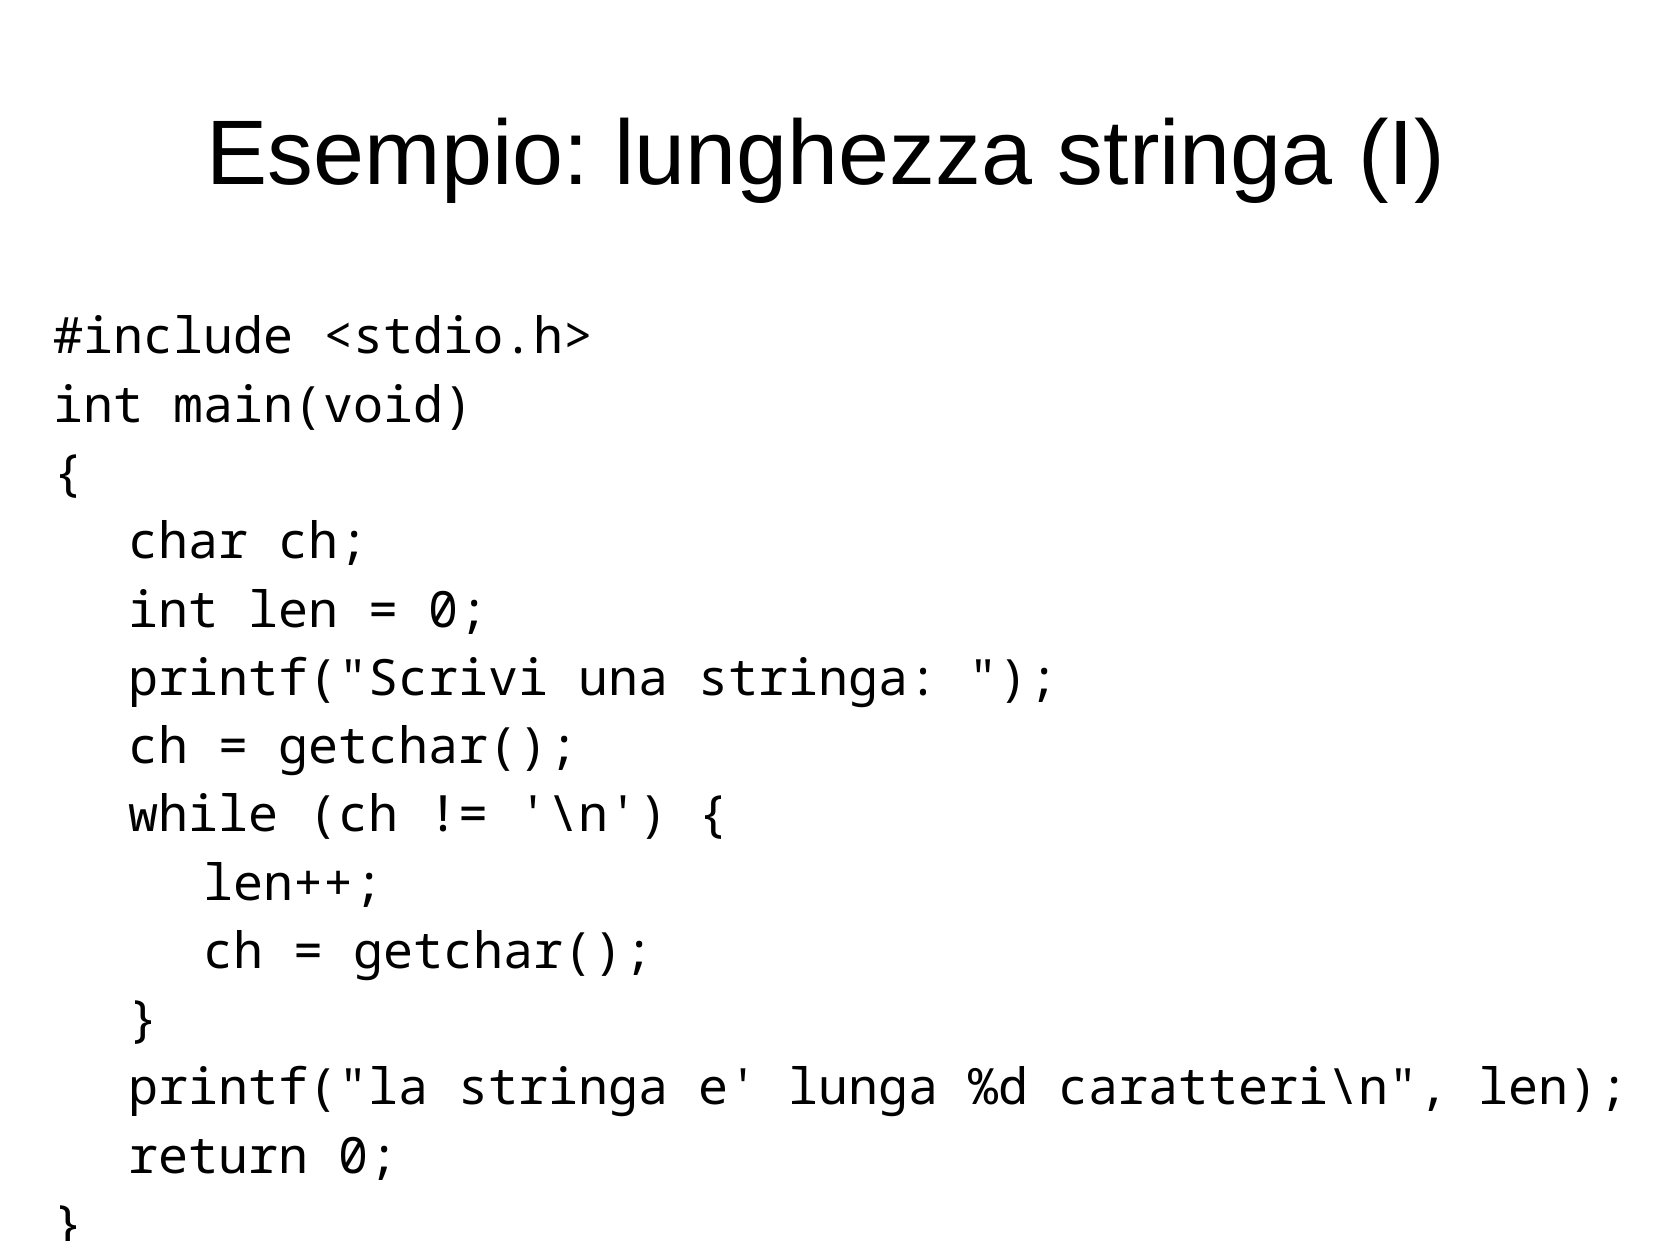

# Esempio: lunghezza stringa (I)
#include <stdio.h>
int main(void)
{
	char ch;
	int len = 0;
	printf("Scrivi una stringa: ");
	ch = getchar();
	while (ch != '\n') {
		len++;
		ch = getchar();
	}
	printf("la stringa e' lunga %d caratteri\n", len);
	return 0;
}